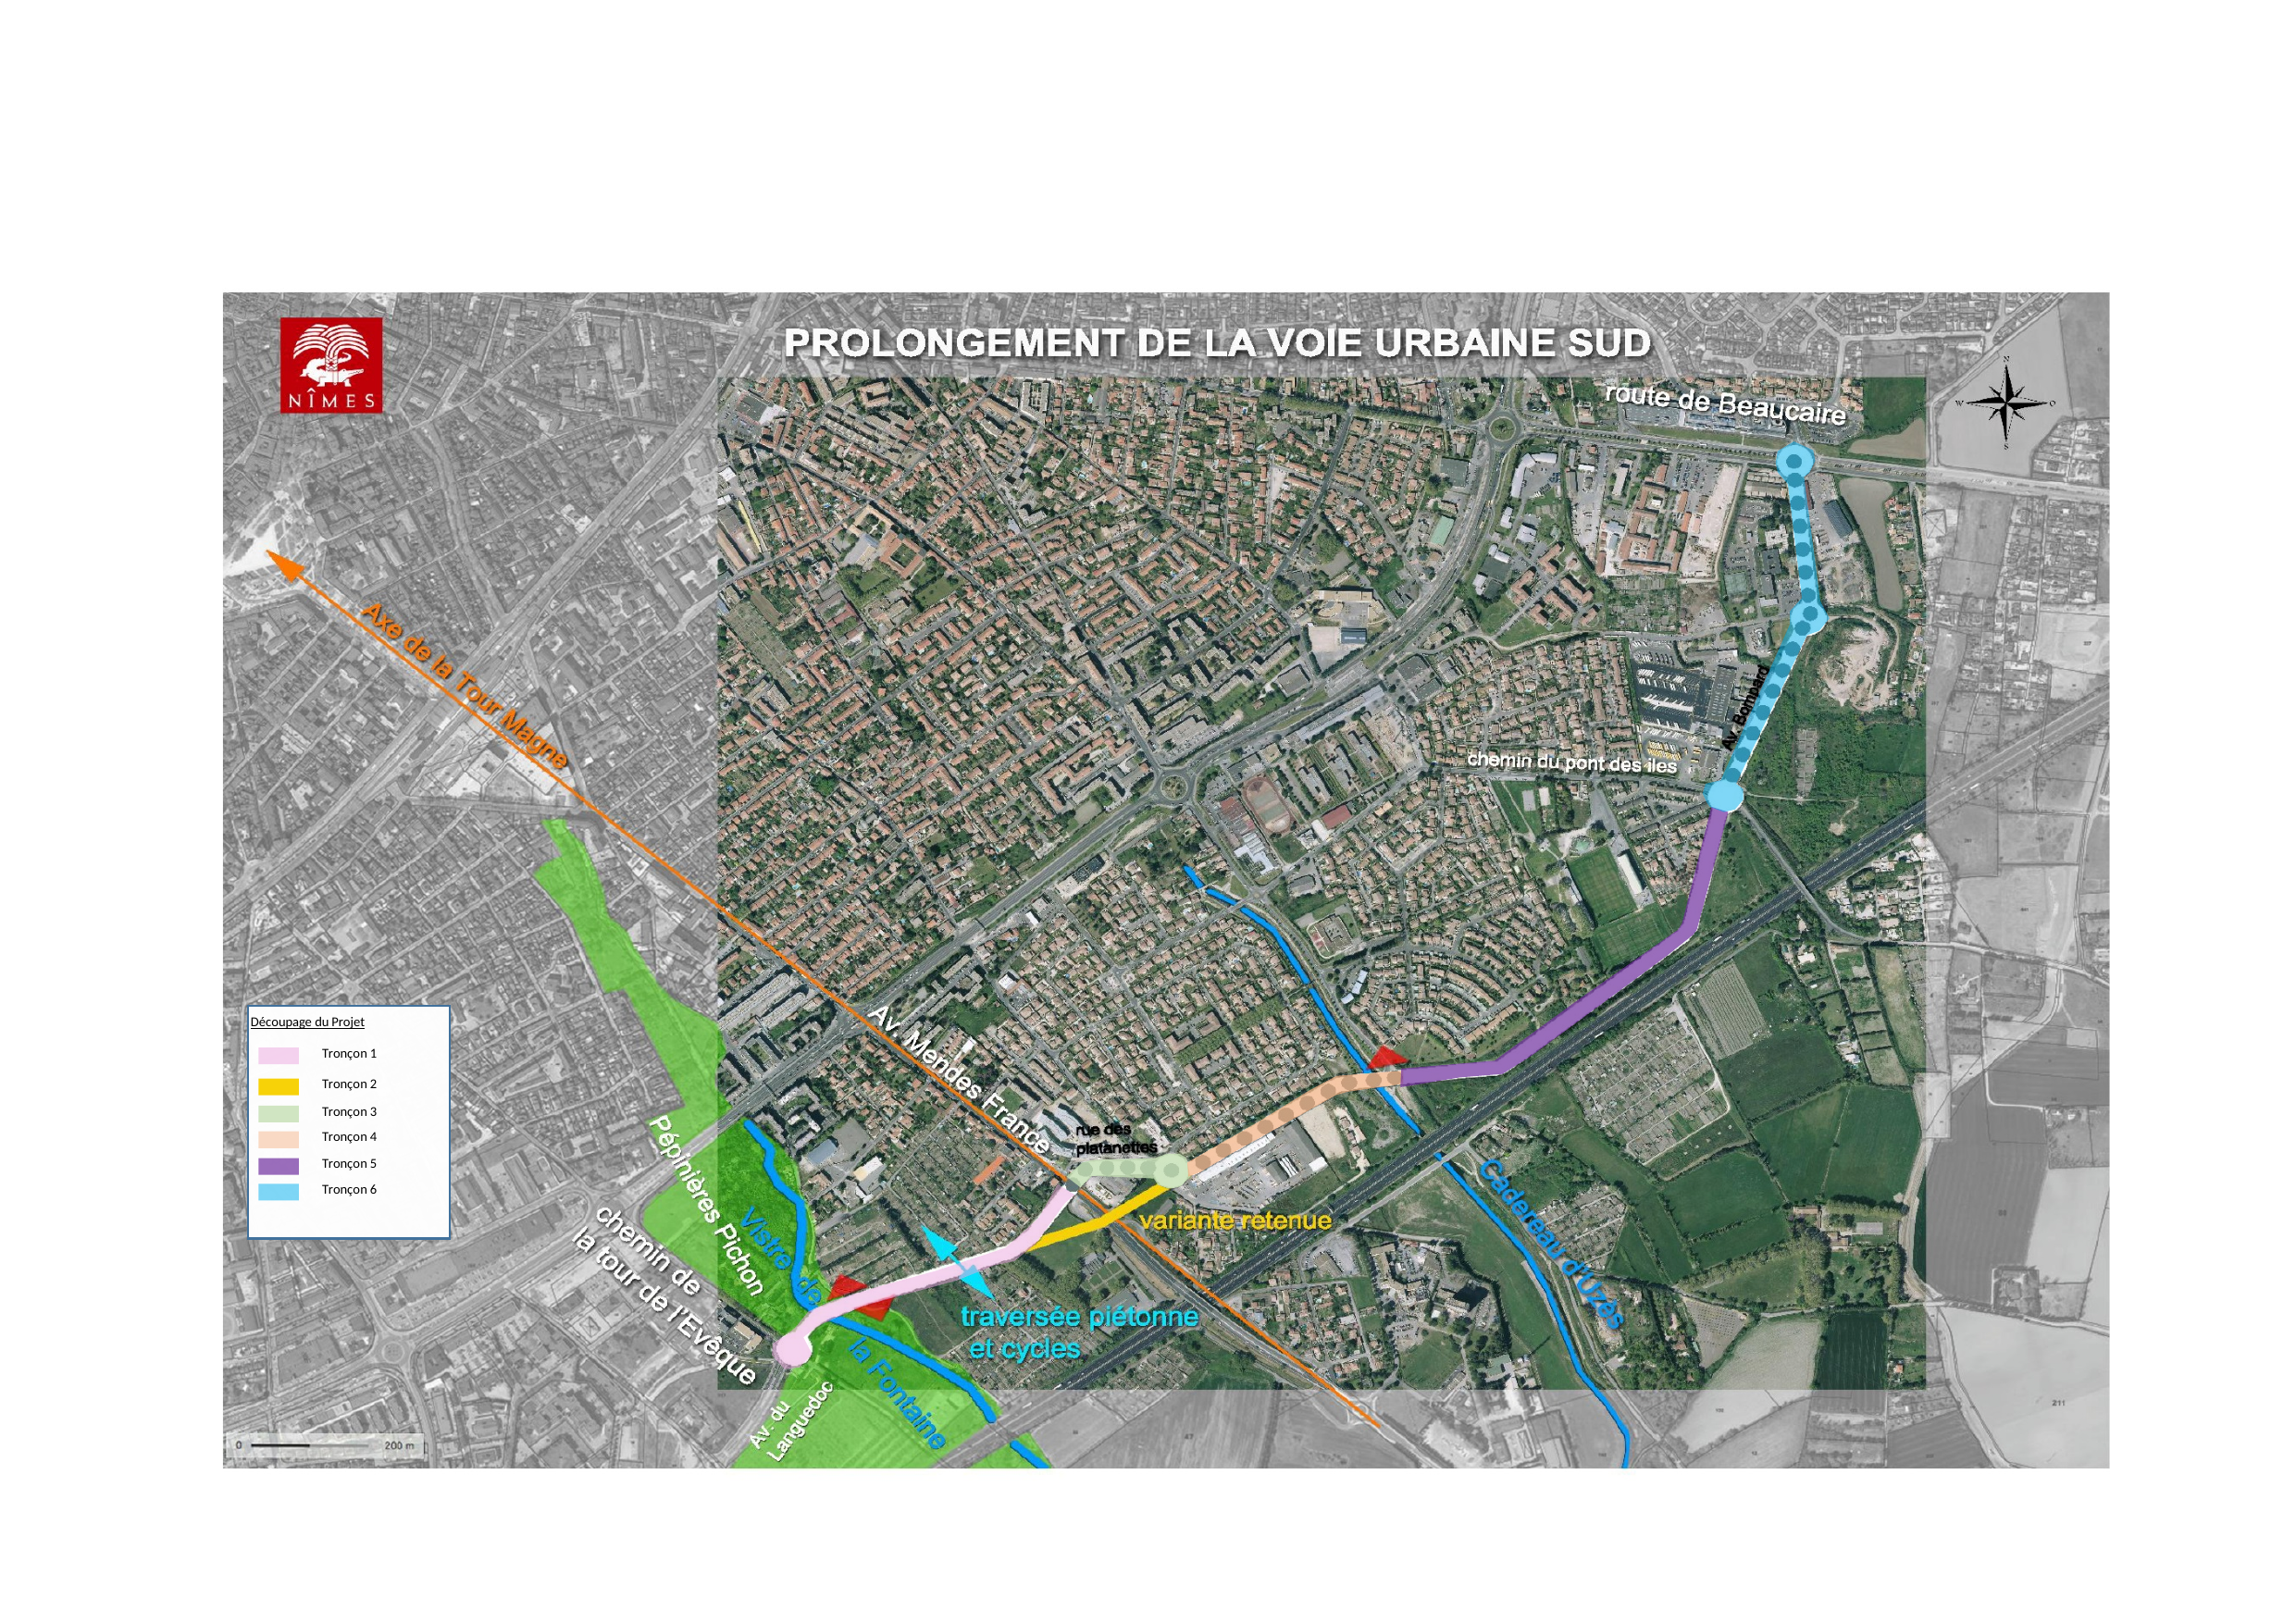

Découpage du Projet
Tronçon 1
Tronçon 2
Tronçon 3
Tronçon 4
Tronçon 5
Tronçon 6